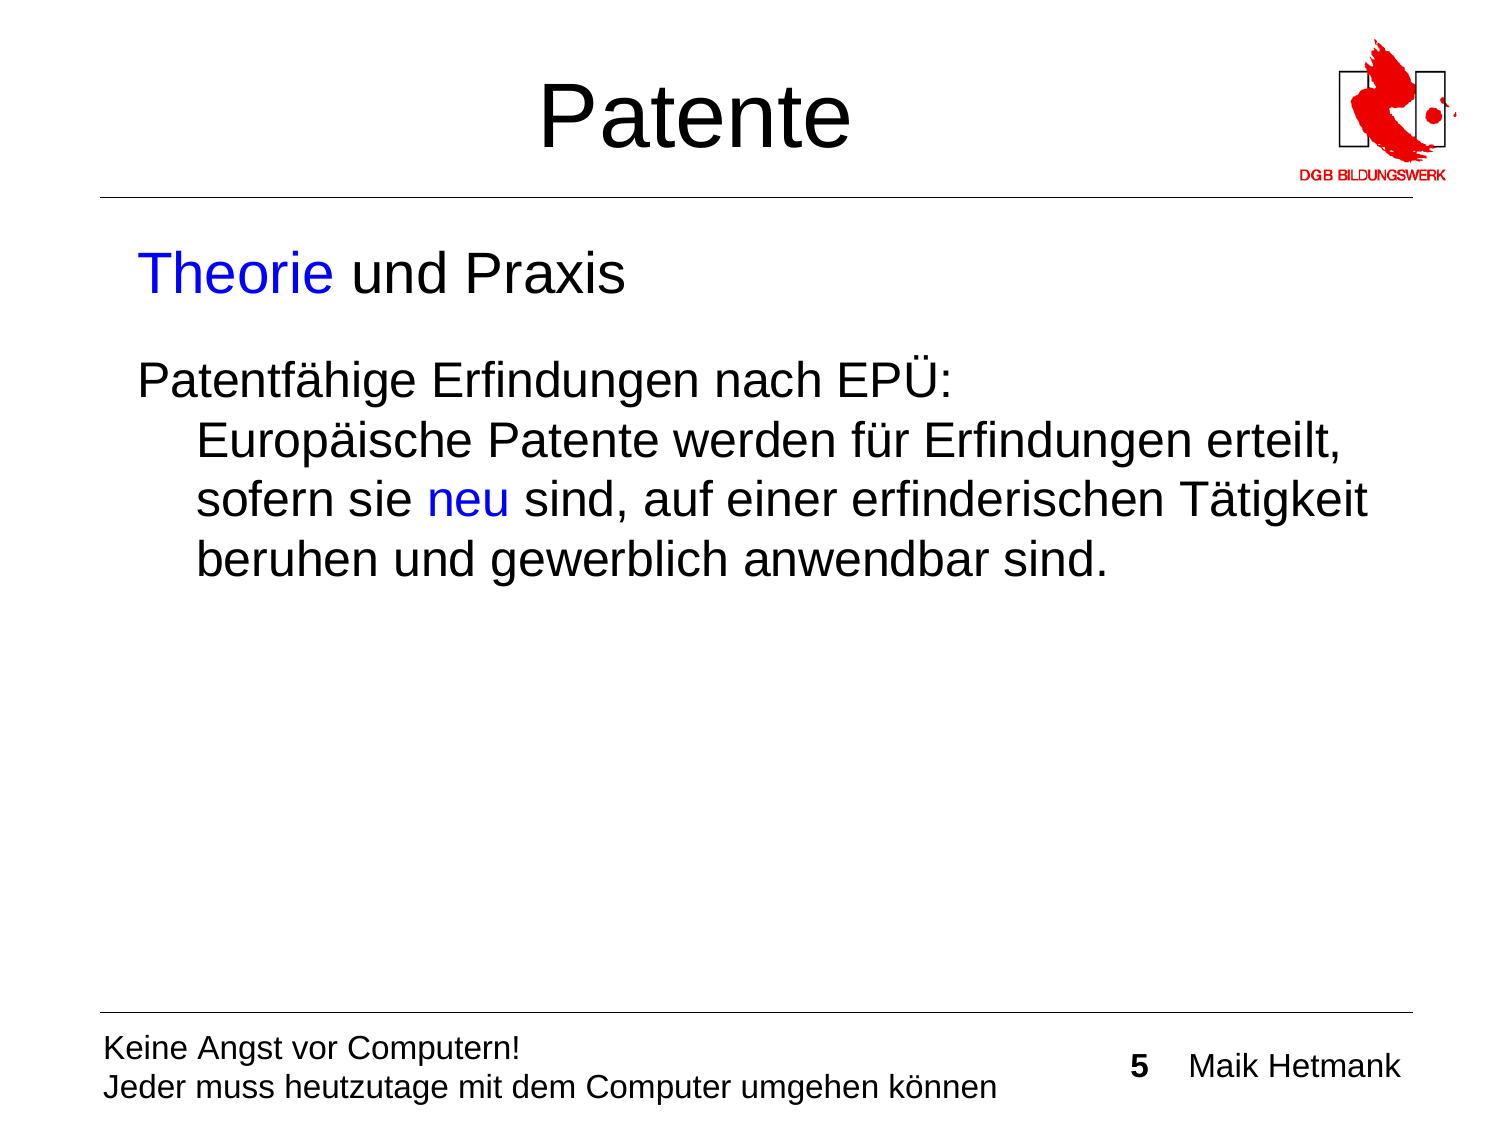

# Patente
Theorie und Praxis
Patentfähige Erfindungen nach EPÜ:
Europäische Patente werden für Erfindungen erteilt, sofern sie neu sind, auf einer erfinderischen Tätigkeit beruhen und gewerblich anwendbar sind.